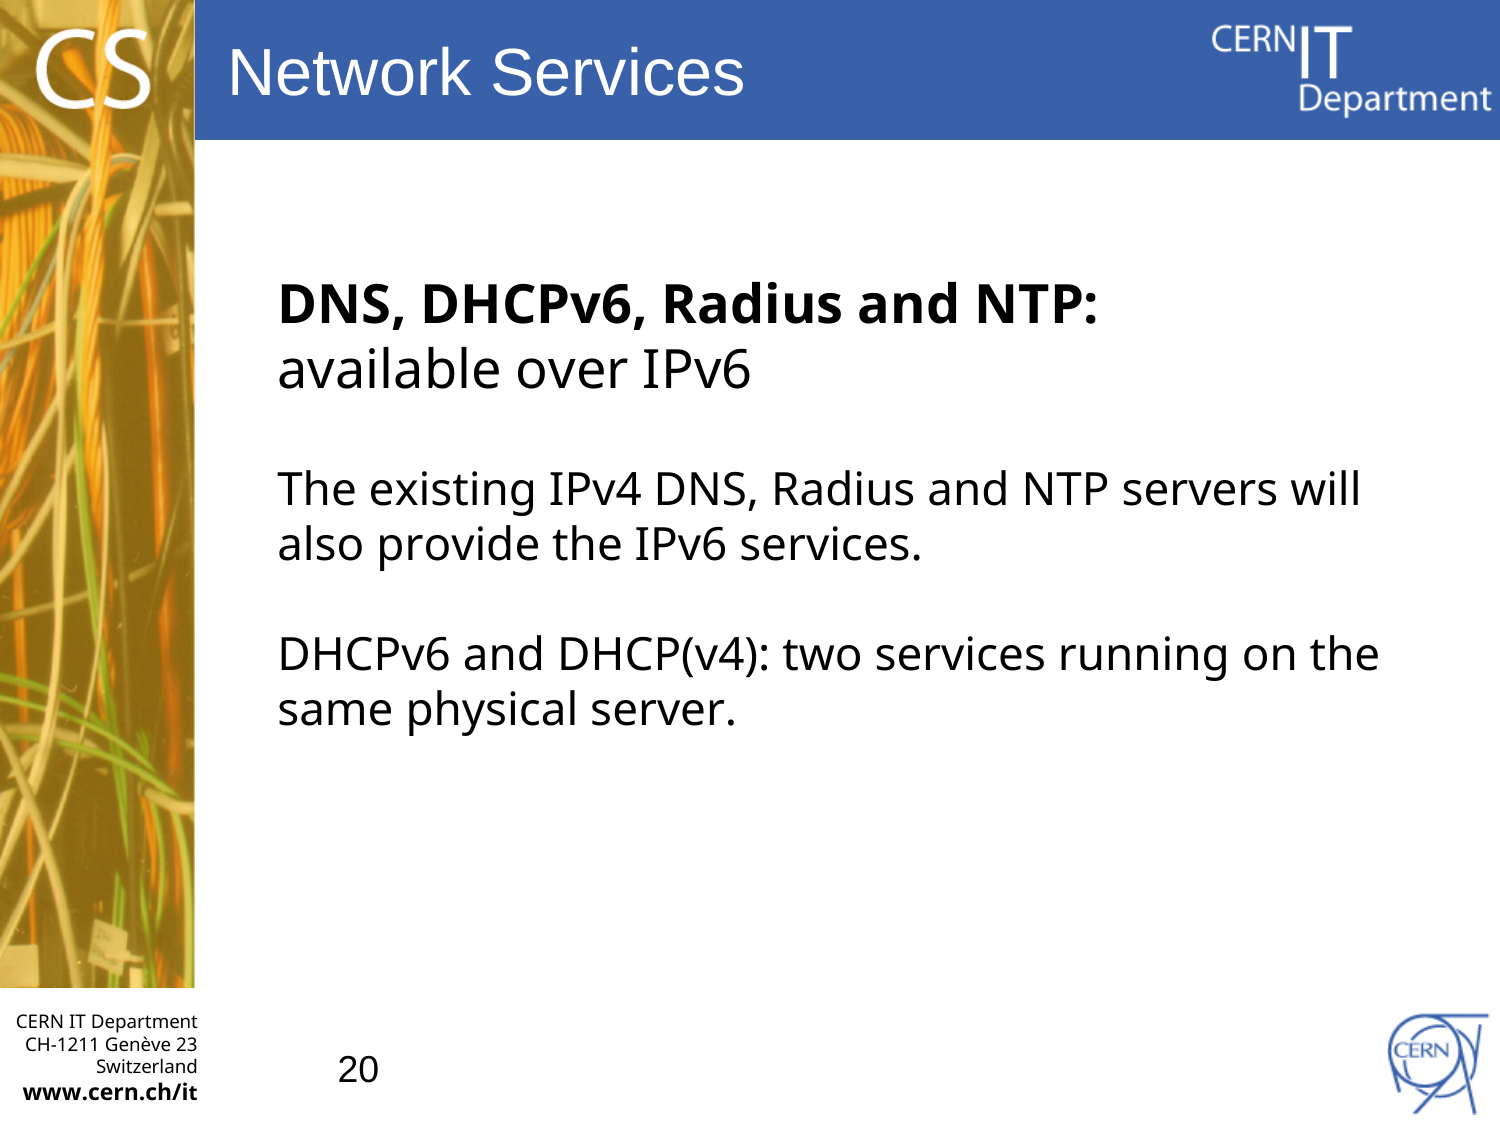

# Network Services
DNS, DHCPv6, Radius and NTP:
available over IPv6
The existing IPv4 DNS, Radius and NTP servers will also provide the IPv6 services.
DHCPv6 and DHCP(v4): two services running on the same physical server.